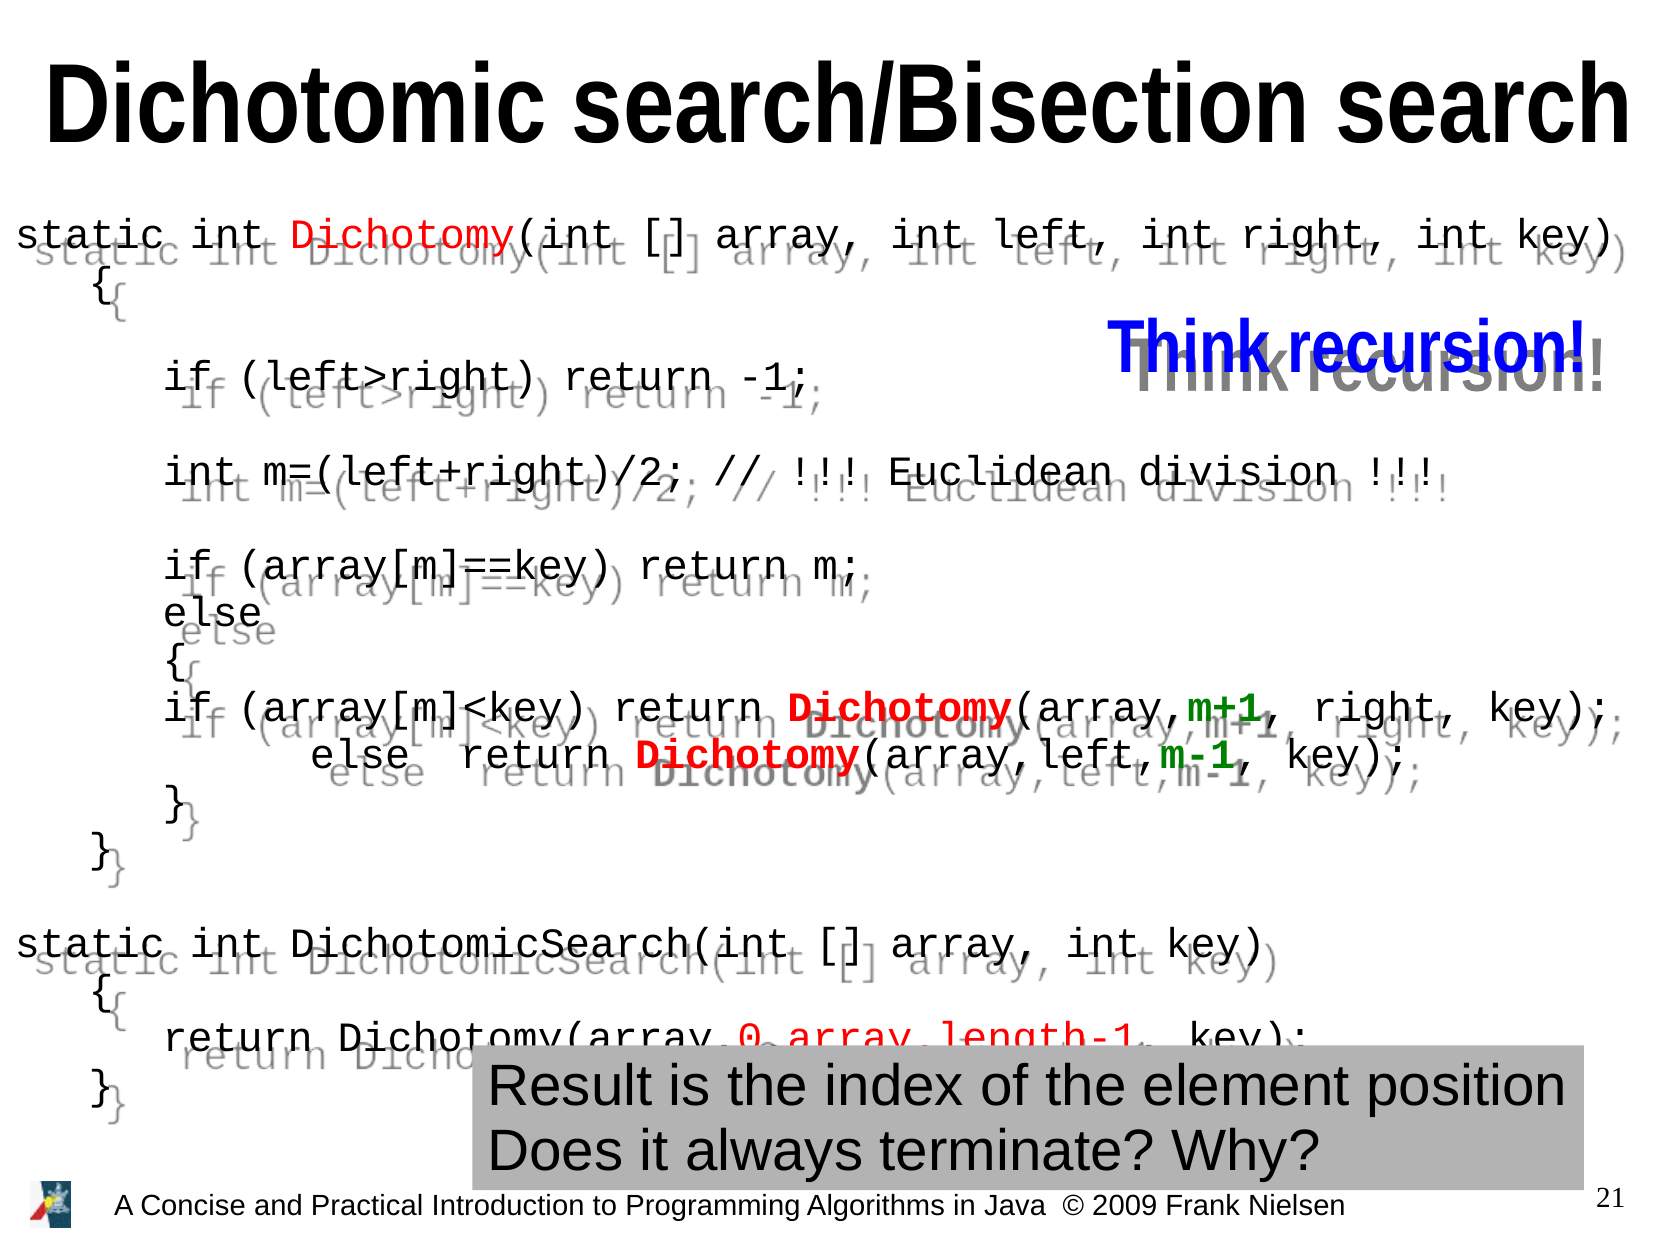

Dichotomic search/Bisection search
static int Dichotomy(int [] array, int left, int right, int key)
	{
		if (left>right) return -1;
		int m=(left+right)/2; // !!! Euclidean division !!!
		if (array[m]==key) return m;
		else
		{
		if (array[m]<key) return Dichotomy(array,m+1, right, key);
				else return Dichotomy(array,left,m-1, key);
		}
	}
static int DichotomicSearch(int [] array, int key)
	{
		return Dichotomy(array,0,array.length-1, key);
	}
Think recursion!
Result is the index of the element position
Does it always terminate? Why?